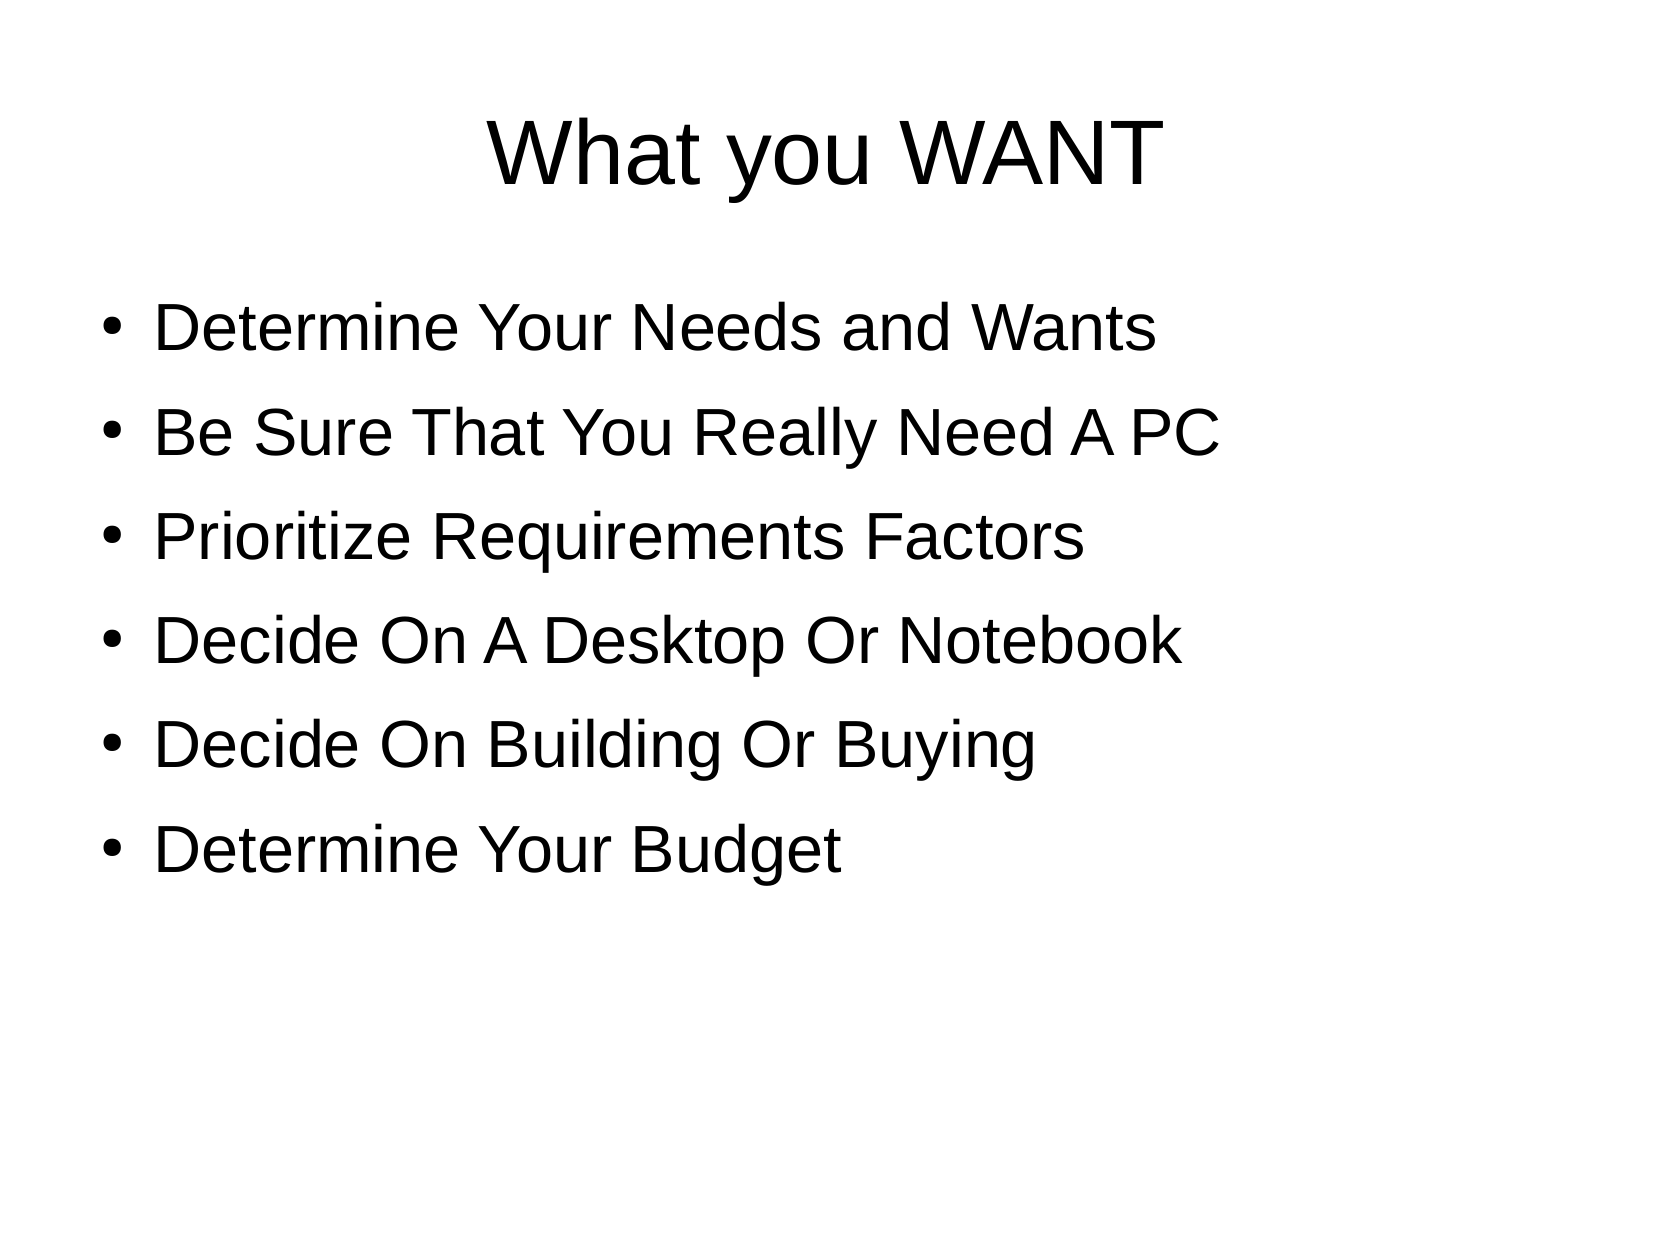

# What you WANT
Determine Your Needs and Wants
Be Sure That You Really Need A PC
Prioritize Requirements Factors
Decide On A Desktop Or Notebook
Decide On Building Or Buying
Determine Your Budget